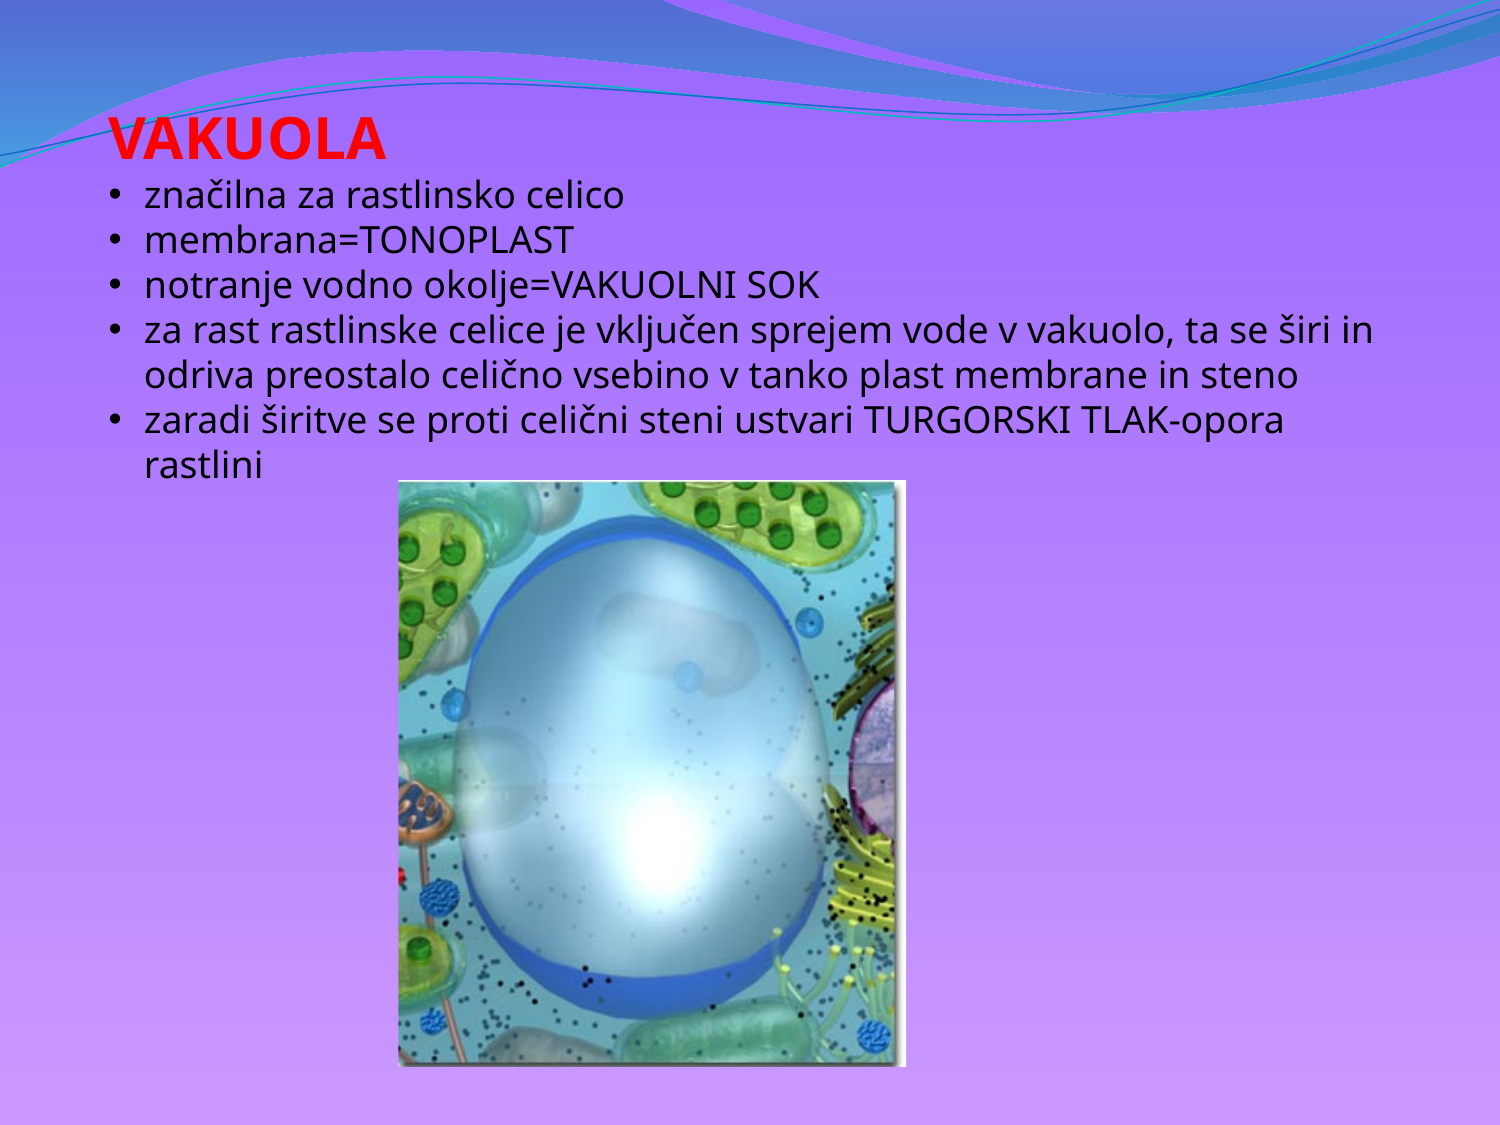

VAKUOLA
značilna za rastlinsko celico
membrana=TONOPLAST
notranje vodno okolje=VAKUOLNI SOK
za rast rastlinske celice je vključen sprejem vode v vakuolo, ta se širi in odriva preostalo celično vsebino v tanko plast membrane in steno
zaradi širitve se proti celični steni ustvari TURGORSKI TLAK-opora rastlini